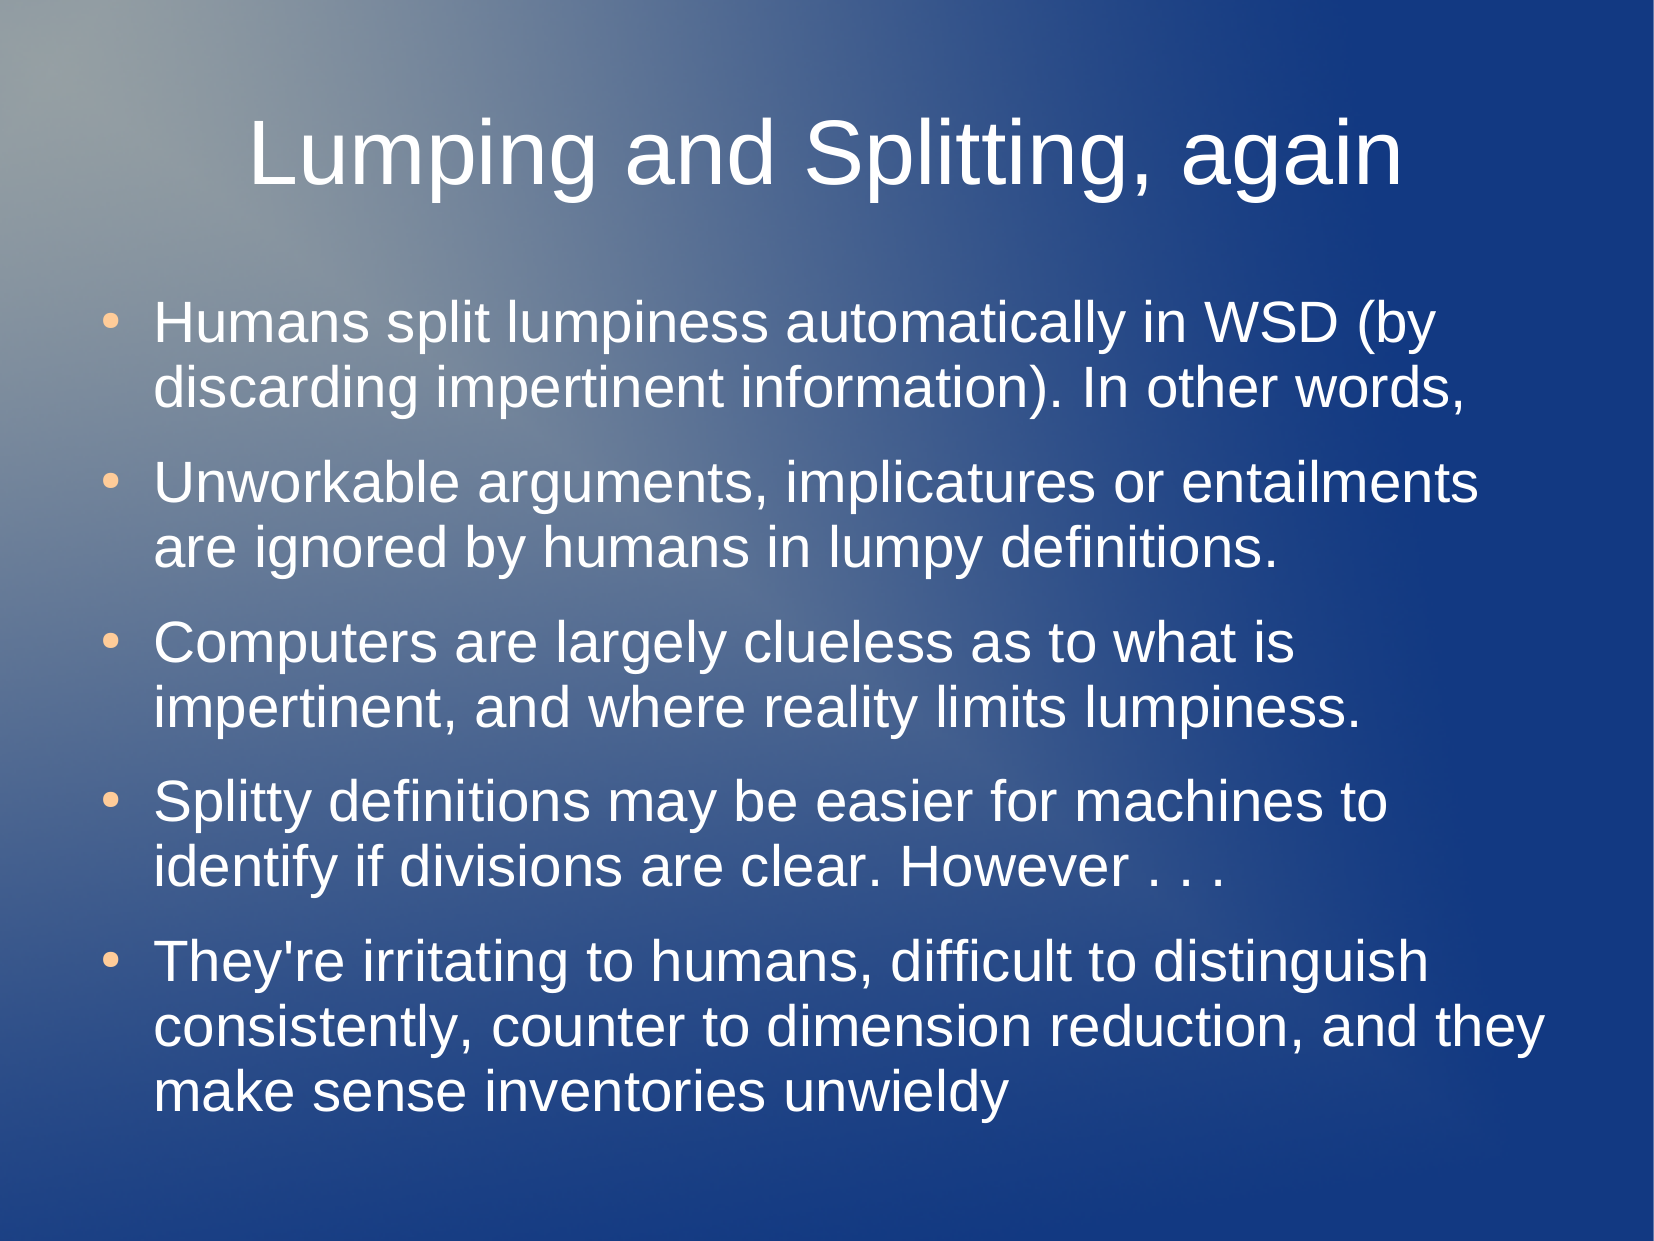

# Lumping and Splitting, again
Humans split lumpiness automatically in WSD (by discarding impertinent information). In other words,
Unworkable arguments, implicatures or entailments are ignored by humans in lumpy definitions.
Computers are largely clueless as to what is impertinent, and where reality limits lumpiness.
Splitty definitions may be easier for machines to identify if divisions are clear. However . . .
They're irritating to humans, difficult to distinguish consistently, counter to dimension reduction, and they make sense inventories unwieldy